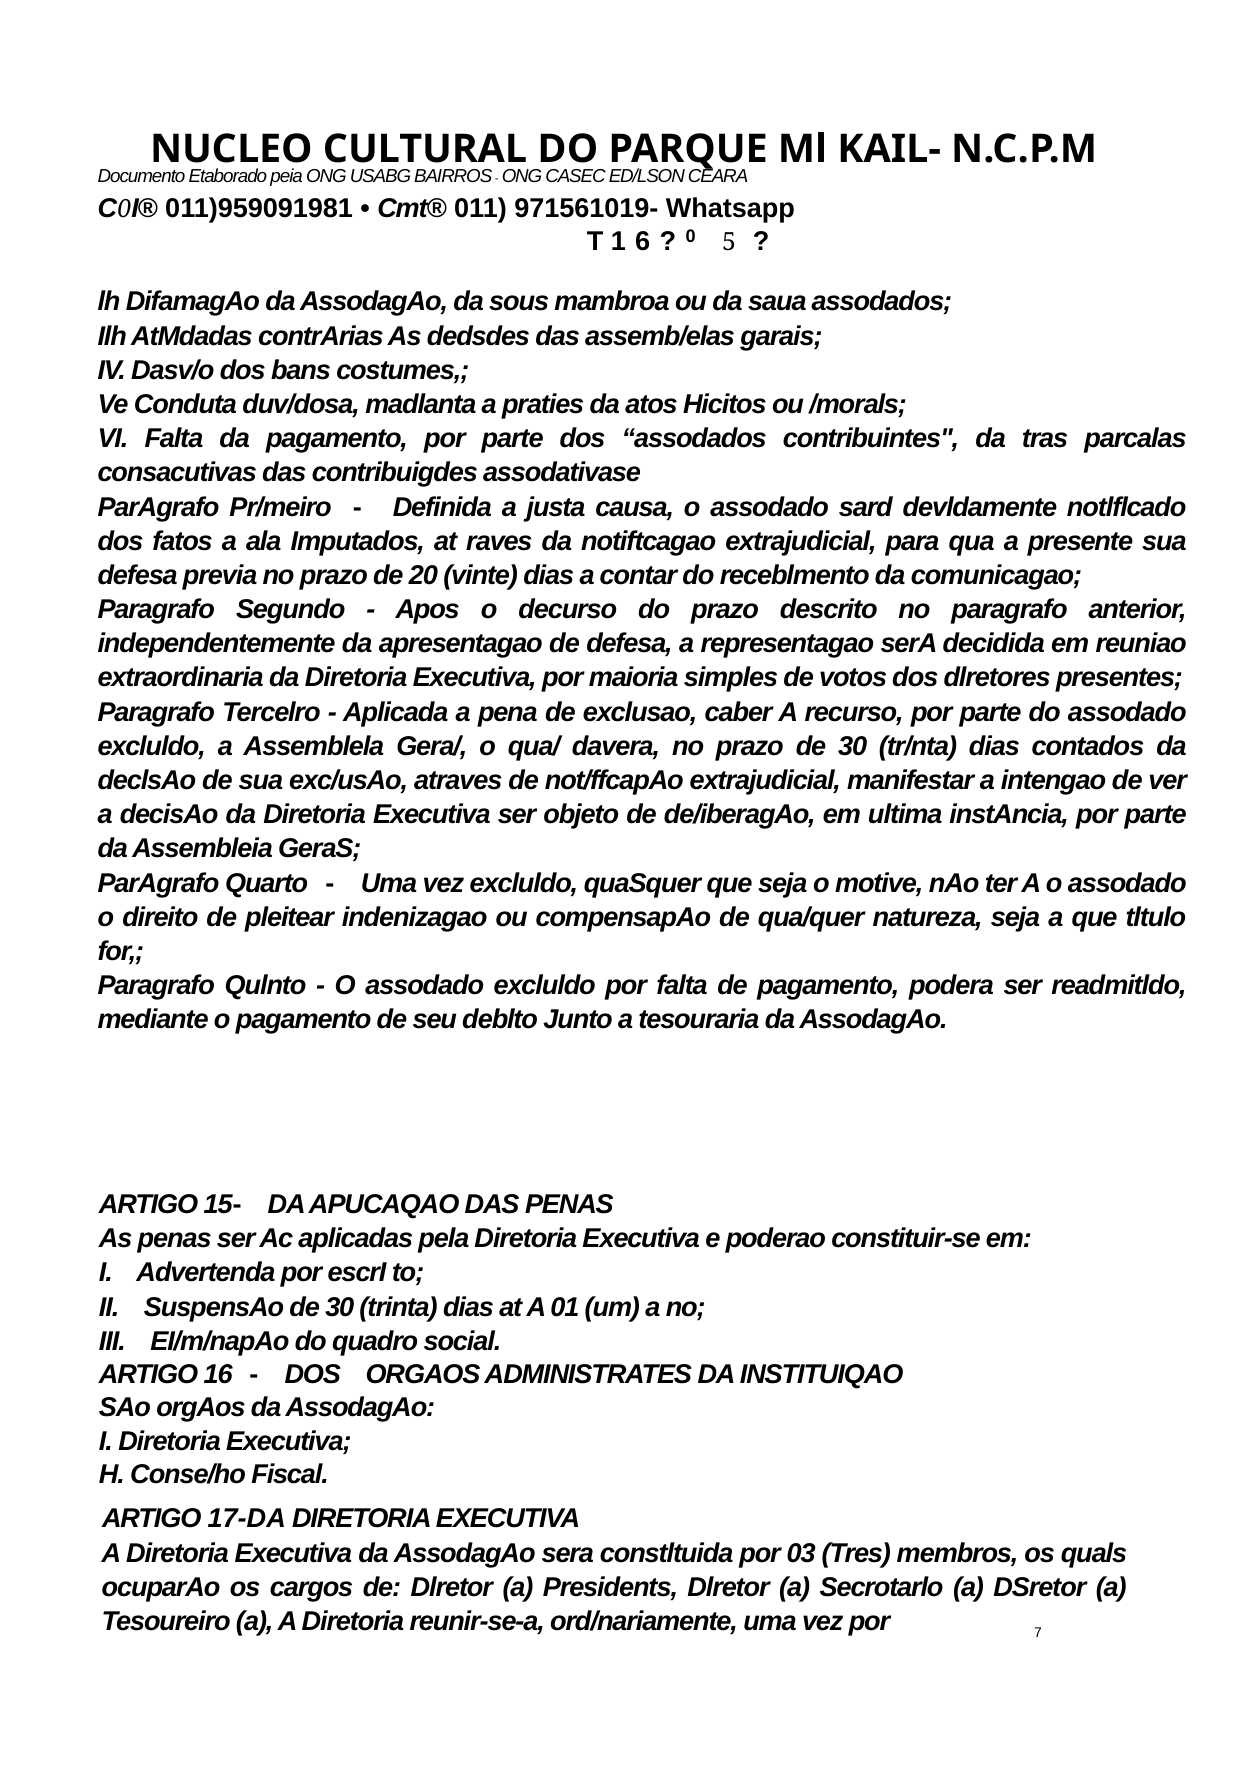

NUCLEO CULTURAL DO PARQUE Ml KAIL- N.C.P.M
Documento Etaborado peia ONG USABG BAIRROS - ONG CASEC ED/LSON CEARA
C0I® 011)959091981 • Cmt® 011) 971561019- Whatsapp
T 16?0 5 ?
lh DifamagAo da AssodagAo, da sous mambroa ou da saua assodados;
Ilh AtMdadas contrArias As dedsdes das assemb/elas garais;
IV. Dasv/o dos bans costumes,;
Ve Conduta duv/dosa, madlanta a praties da atos Hicitos ou /morals;
VI. Falta da pagamento, por parte dos “assodados contribuintes", da tras parcalas consacutivas das contribuigdes assodativase
ParAgrafo Pr/meiro - Definida a justa causa, o assodado sard devldamente notlflcado dos fatos a ala Imputados, at raves da notiftcagao extrajudicial, para qua a presente sua defesa previa no prazo de 20 (vinte) dias a contar do receblmento da comunicagao;
Paragrafo Segundo - Apos o decurso do prazo descrito no paragrafo anterior, independentemente da apresentagao de defesa, a representagao serA decidida em reuniao extraordinaria da Diretoria Executiva, por maioria simples de votos dos dlretores presentes;
Paragrafo Tercelro - Aplicada a pena de exclusao, caber A recurso, por parte do assodado excluldo, a Assemblela Gera/, o qua/ davera, no prazo de 30 (tr/nta) dias contados da declsAo de sua exc/usAo, atraves de not/ffcapAo extrajudicial, manifestar a intengao de ver a decisAo da Diretoria Executiva ser objeto de de/iberagAo, em ultima instAncia, por parte da Assembleia GeraS;
ParAgrafo Quarto - Uma vez excluldo, quaSquer que seja o motive, nAo ter A o assodado o direito de pleitear indenizagao ou compensapAo de qua/quer natureza, seja a que tltulo for,;
Paragrafo Qulnto - O assodado excluldo por falta de pagamento, podera ser readmitldo, mediante o pagamento de seu deblto Junto a tesouraria da AssodagAo.
ARTIGO 15- DA APUCAQAO DAS PENAS
As penas ser Ac aplicadas pela Diretoria Executiva e poderao constituir-se em:
I. Advertenda por escrI to;
II. SuspensAo de 30 (trinta) dias at A 01 (um) a no;
III. EI/m/napAo do quadro social.
ARTIGO 16 - DOS ORGAOS ADMINISTRATES DA INSTITUIQAO
SAo orgAos da AssodagAo:
I. Diretoria Executiva;
H. Conse/ho Fiscal.
ARTIGO 17-DA DIRETORIA EXECUTIVA
A Diretoria Executiva da AssodagAo sera constltuida por 03 (Tres) membros, os quals ocuparAo os cargos de: Dlretor (a) Presidents, Dlretor (a) Secrotarlo (a) DSretor (a) Tesoureiro (a), A Diretoria reunir-se-a, ord/nariamente, uma vez por
7